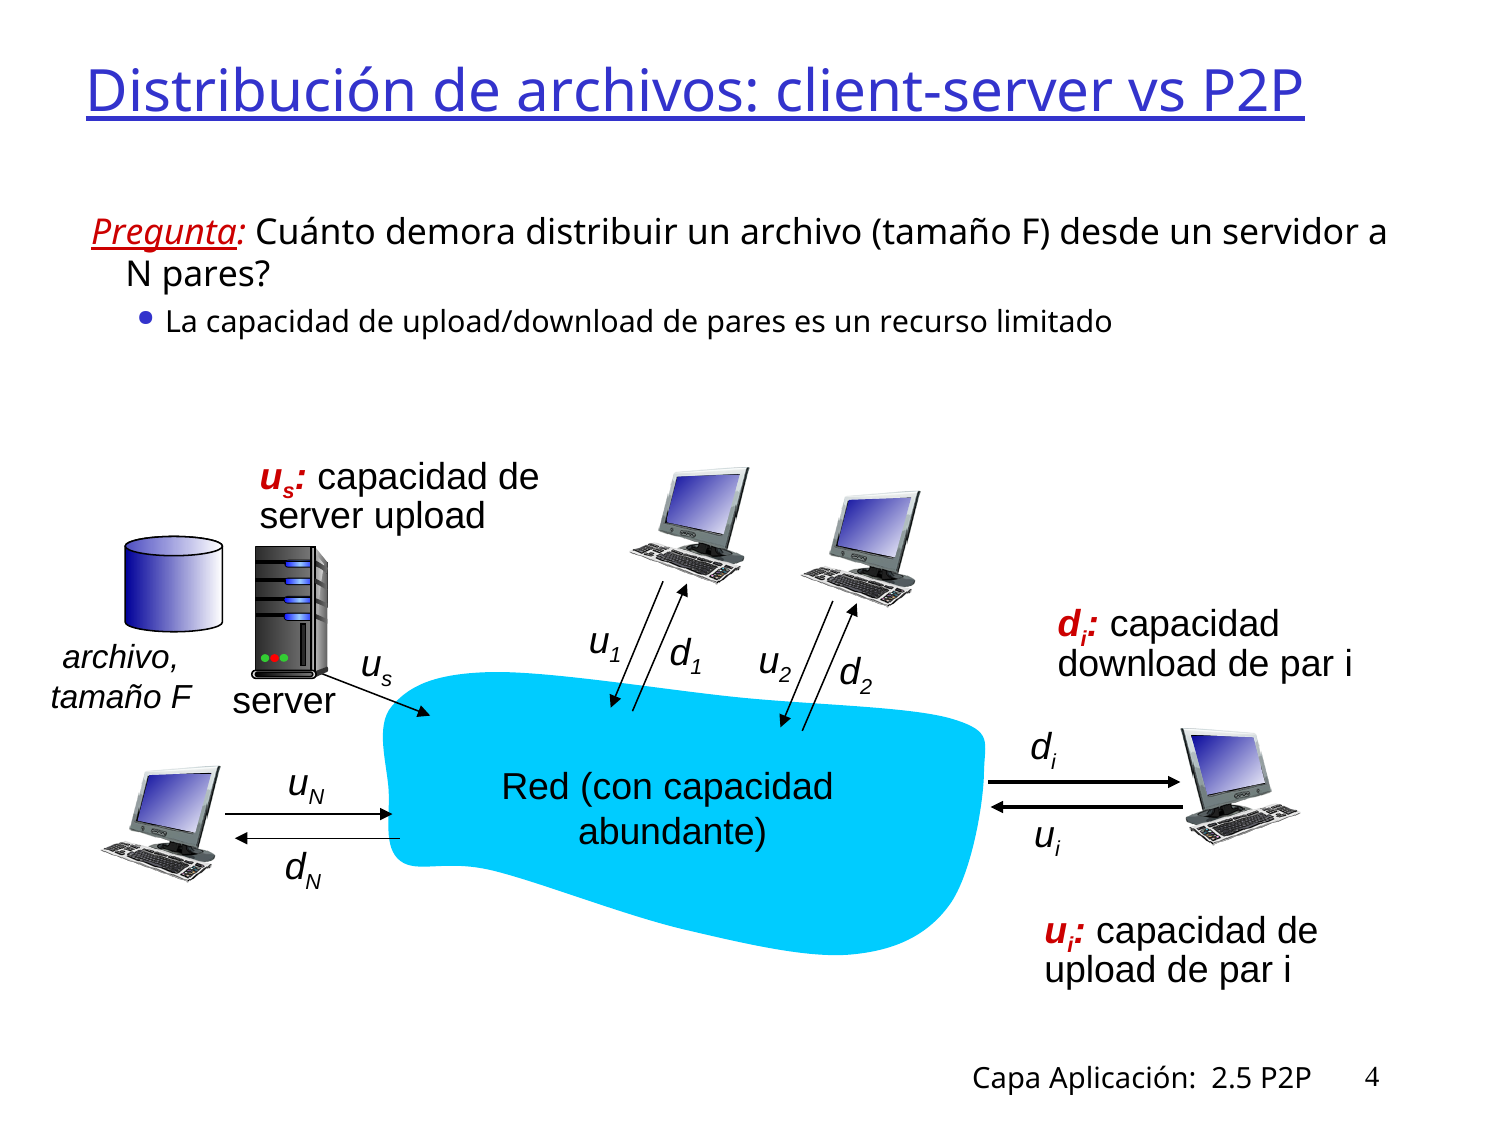

# Distribución de archivos: client-server vs P2P
Pregunta: Cuánto demora distribuir un archivo (tamaño F) desde un servidor a N pares?
La capacidad de upload/download de pares es un recurso limitado
us: capacidad de server upload
u1
d1
u2
d2
di: capacidad download de par i
archivo, tamaño F
us
server
di
uN
Red (con capacidad
abundante)
ui
dN
ui: capacidad de upload de par i